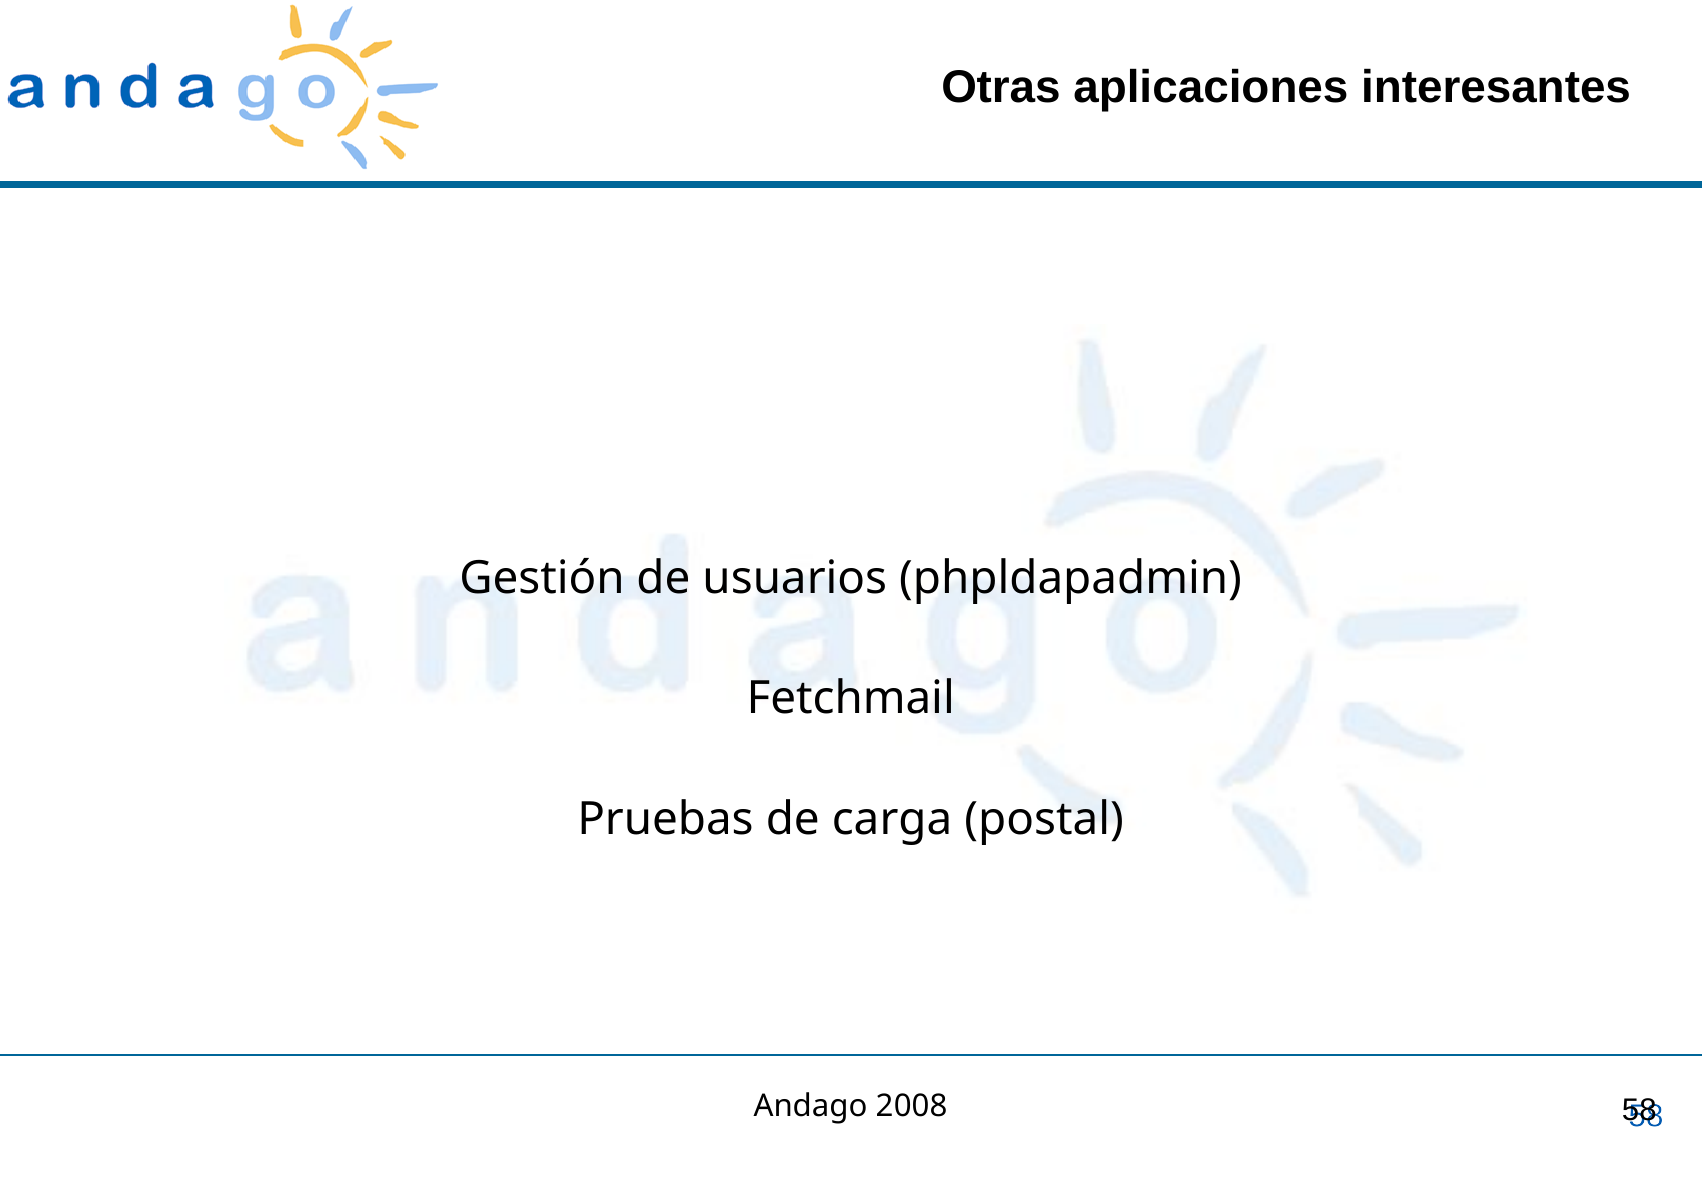

# Otras aplicaciones interesantes
Gestión de usuarios (phpldapadmin)
Fetchmail
Pruebas de carga (postal)